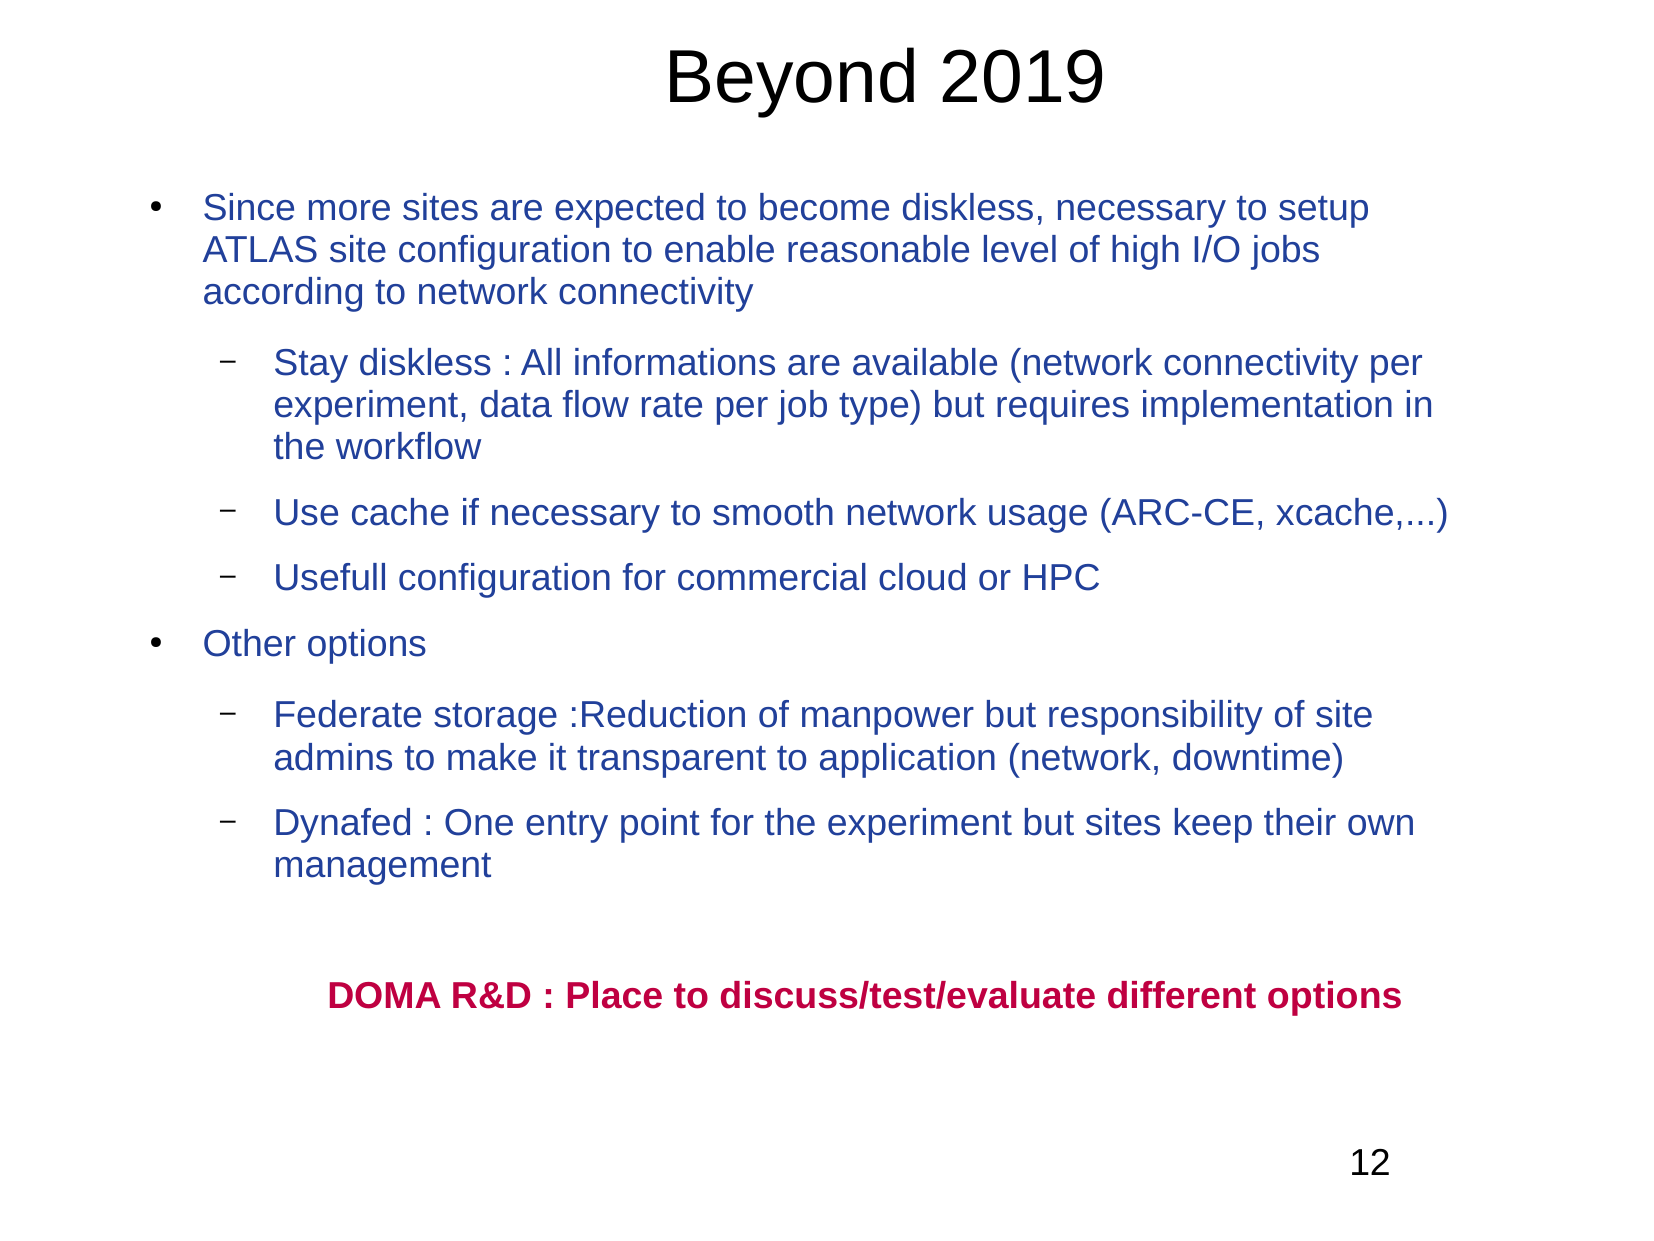

# Beyond 2019
Since more sites are expected to become diskless, necessary to setup ATLAS site configuration to enable reasonable level of high I/O jobs according to network connectivity
Stay diskless : All informations are available (network connectivity per experiment, data flow rate per job type) but requires implementation in the workflow
Use cache if necessary to smooth network usage (ARC-CE, xcache,...)
Usefull configuration for commercial cloud or HPC
Other options
Federate storage :Reduction of manpower but responsibility of site admins to make it transparent to application (network, downtime)
Dynafed : One entry point for the experiment but sites keep their own management
DOMA R&D : Place to discuss/test/evaluate different options